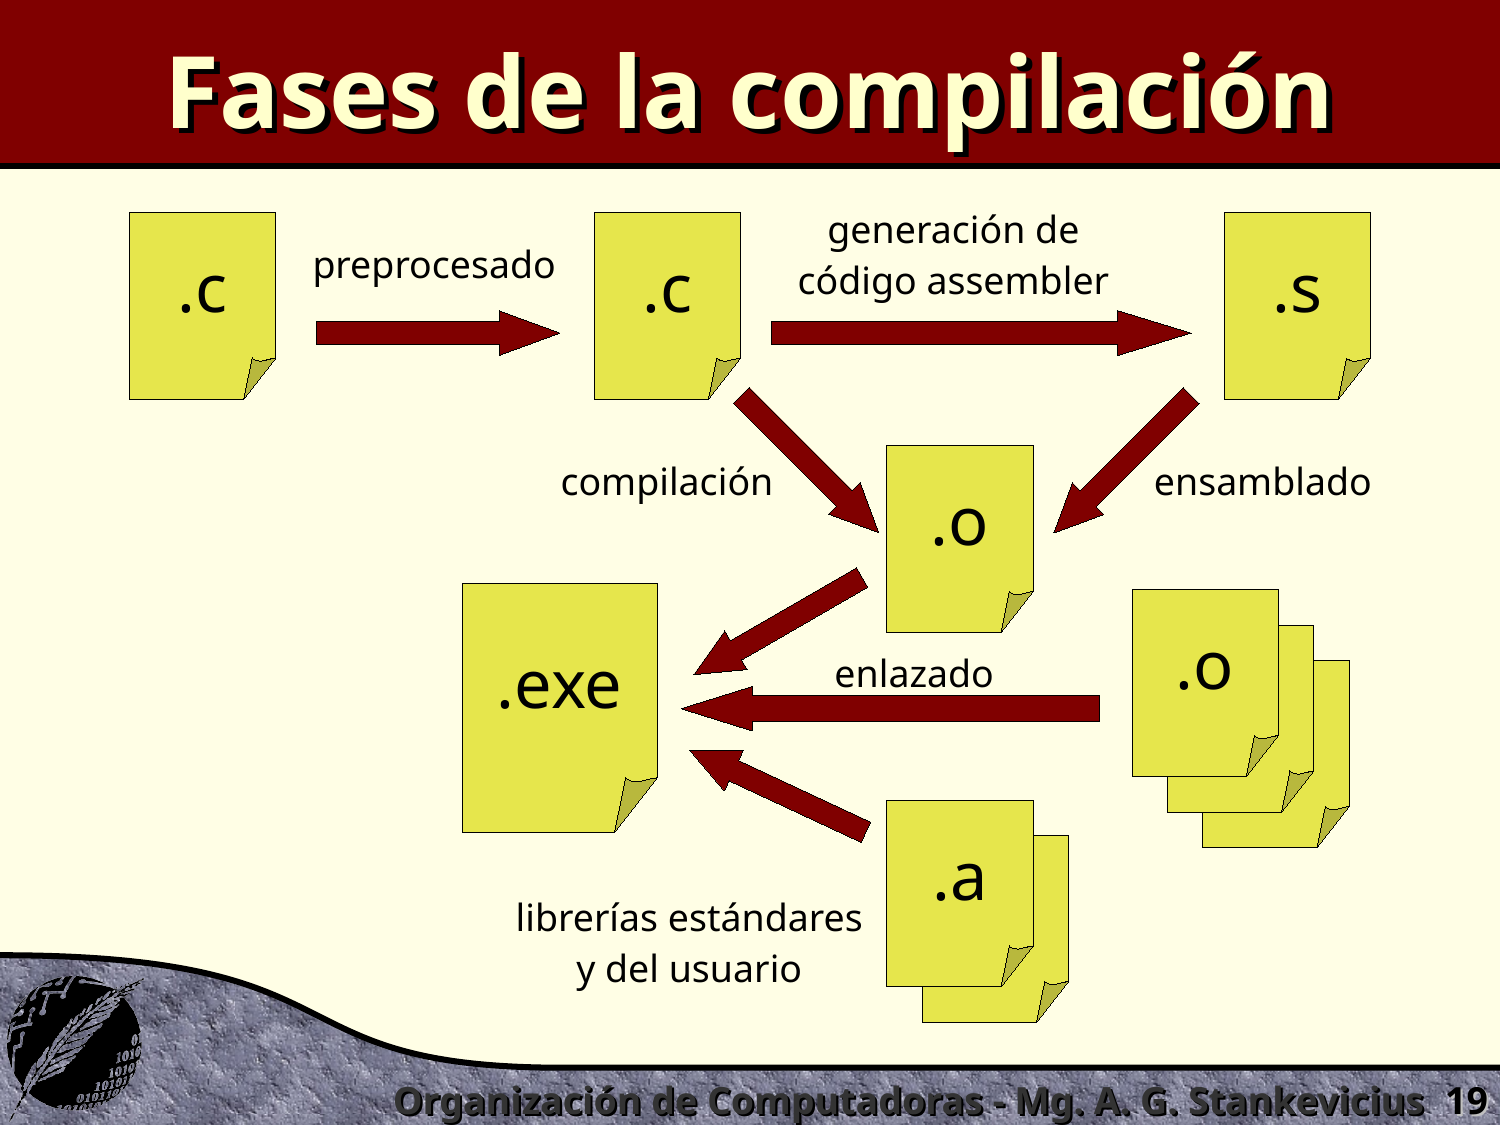

# Fases de la compilación
generación de
código assembler
.c
.c
.s
preprocesado
.o
compilación
ensamblado
.exe
.o
.o
enlazado
.o
.a
.a
librerías estándares
y del usuario
19